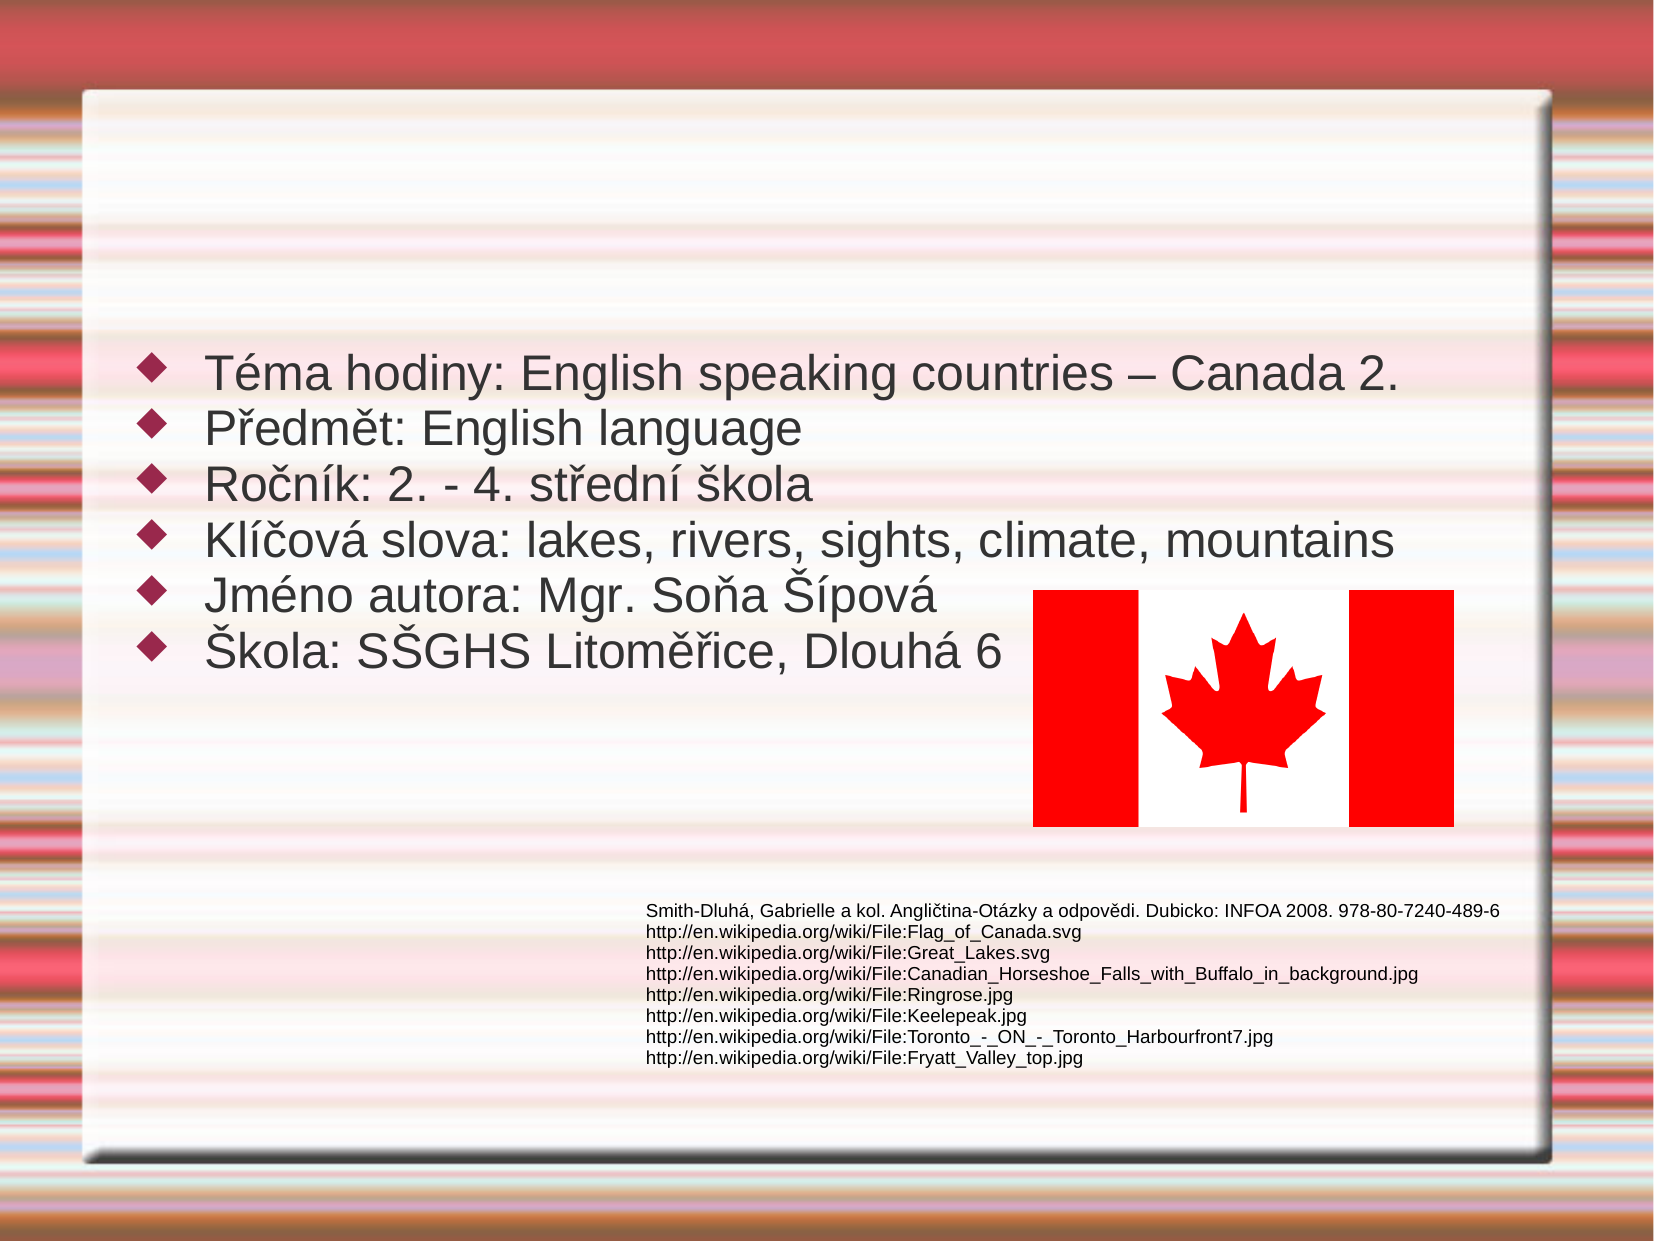

# Téma hodiny: English speaking countries – Canada 2.
Předmět: English language
Ročník: 2. - 4. střední škola
Klíčová slova: lakes, rivers, sights, climate, mountains
Jméno autora: Mgr. Soňa Šípová
Škola: SŠGHS Litoměřice, Dlouhá 6
Smith-Dluhá, Gabrielle a kol. Angličtina-Otázky a odpovědi. Dubicko: INFOA 2008. 978-80-7240-489-6
http://en.wikipedia.org/wiki/File:Flag_of_Canada.svg
http://en.wikipedia.org/wiki/File:Great_Lakes.svg
http://en.wikipedia.org/wiki/File:Canadian_Horseshoe_Falls_with_Buffalo_in_background.jpg
http://en.wikipedia.org/wiki/File:Ringrose.jpg
http://en.wikipedia.org/wiki/File:Keelepeak.jpg
http://en.wikipedia.org/wiki/File:Toronto_-_ON_-_Toronto_Harbourfront7.jpg
http://en.wikipedia.org/wiki/File:Fryatt_Valley_top.jpg